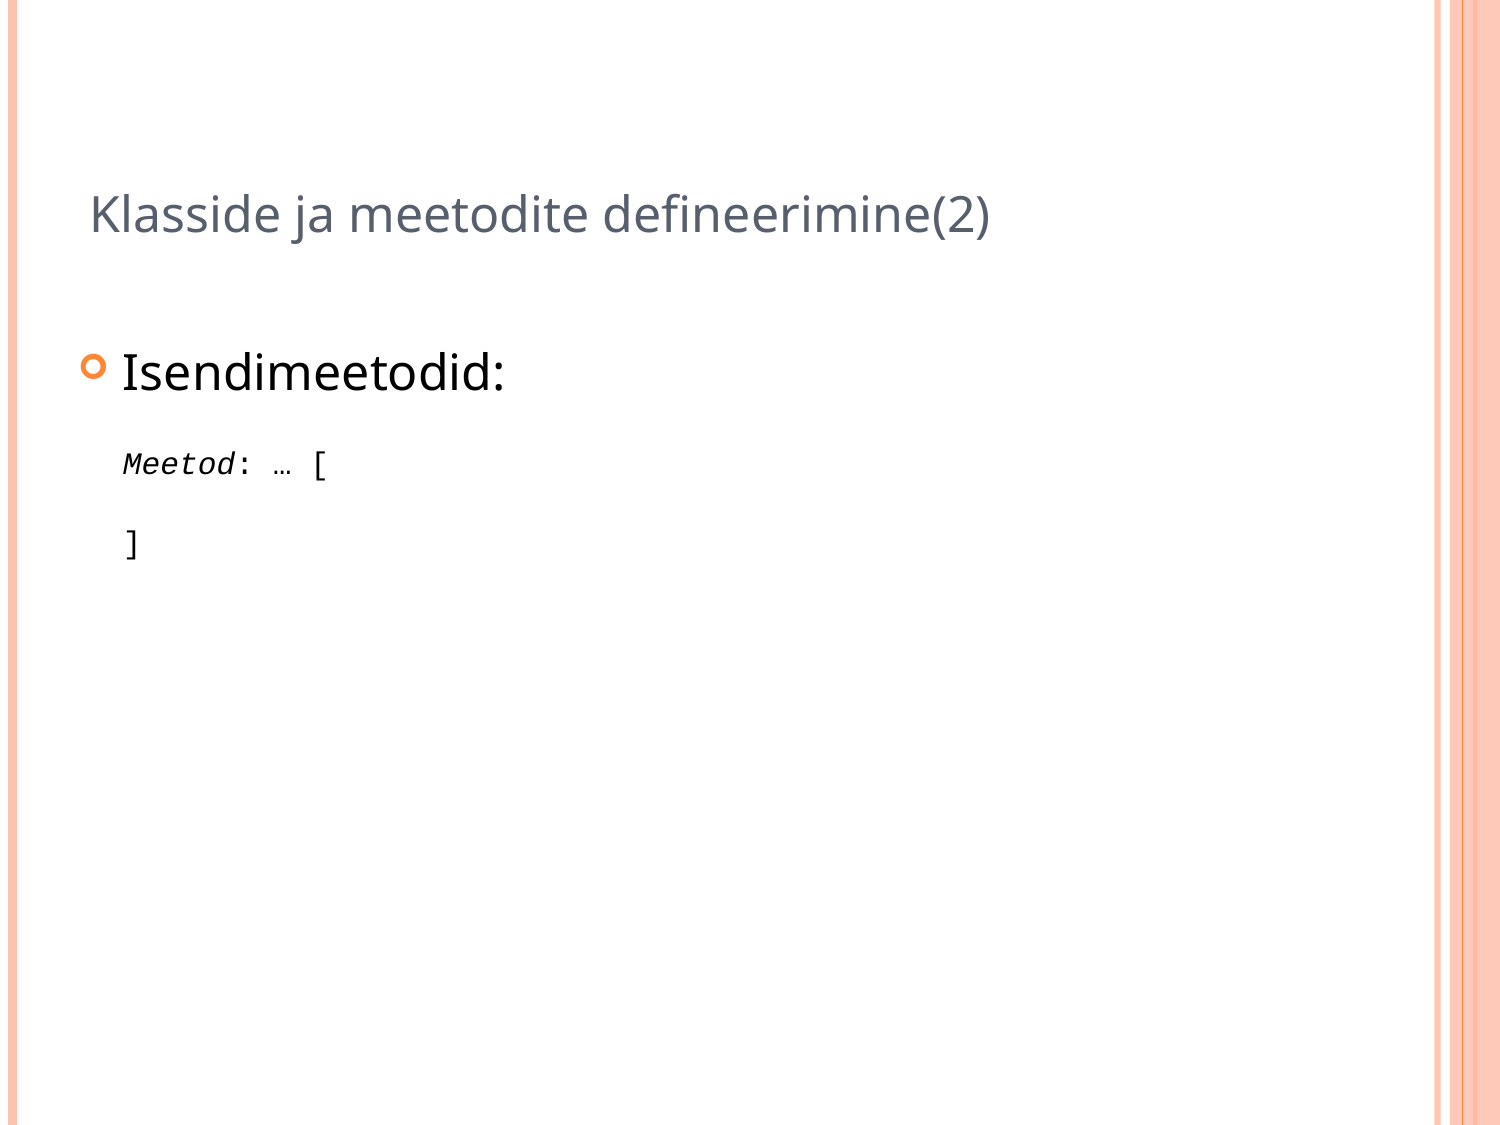

# Klasside ja meetodite defineerimine(2)
Isendimeetodid:
Meetod: … [
]